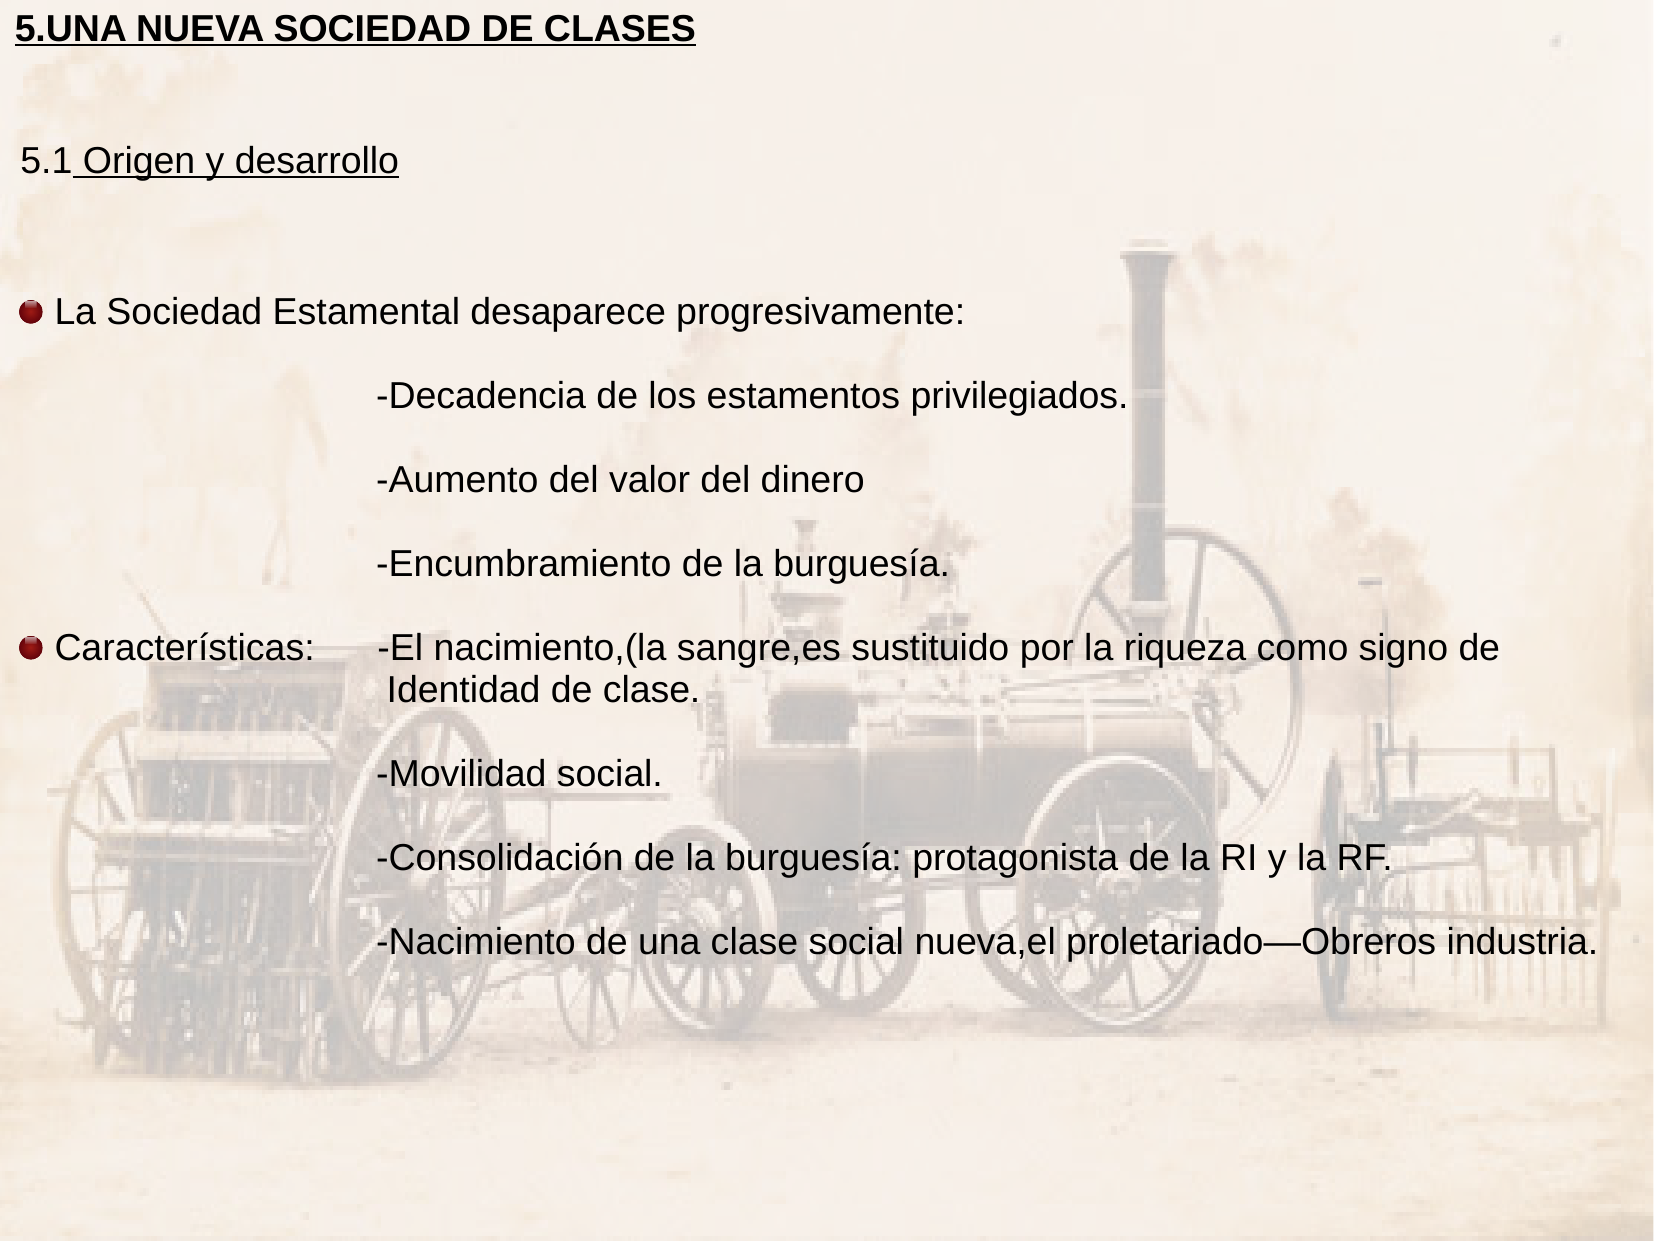

5.UNA NUEVA SOCIEDAD DE CLASES
5.1 Origen y desarrollo
La Sociedad Estamental desaparece progresivamente:
 -Decadencia de los estamentos privilegiados.
 -Aumento del valor del dinero
 -Encumbramiento de la burguesía.
Características: -El nacimiento,(la sangre,es sustituido por la riqueza como signo de
 Identidad de clase.
 -Movilidad social.
 -Consolidación de la burguesía: protagonista de la RI y la RF.
 -Nacimiento de una clase social nueva,el proletariado—Obreros industria.